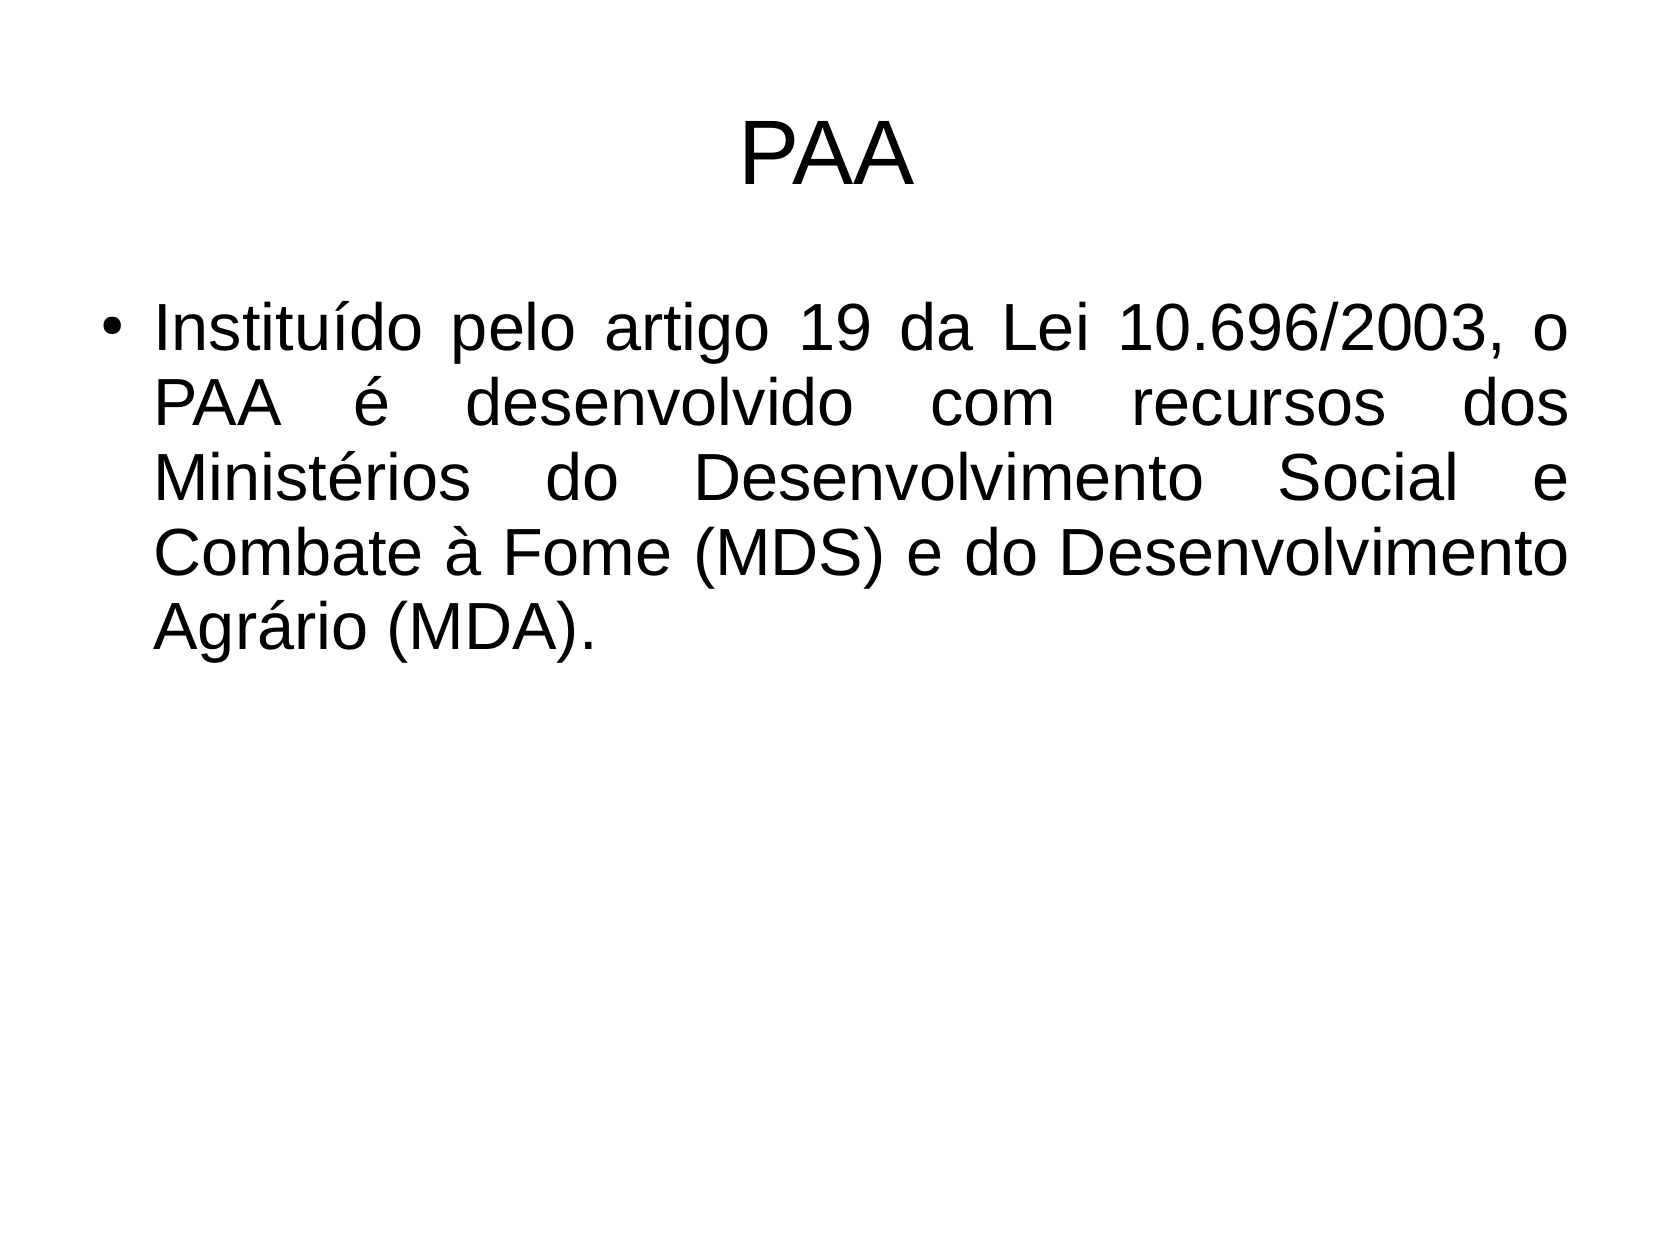

# PAA
Instituído pelo artigo 19 da Lei 10.696/2003, o PAA é desenvolvido com recursos dos Ministérios do Desenvolvimento Social e Combate à Fome (MDS) e do Desenvolvimento Agrário (MDA).